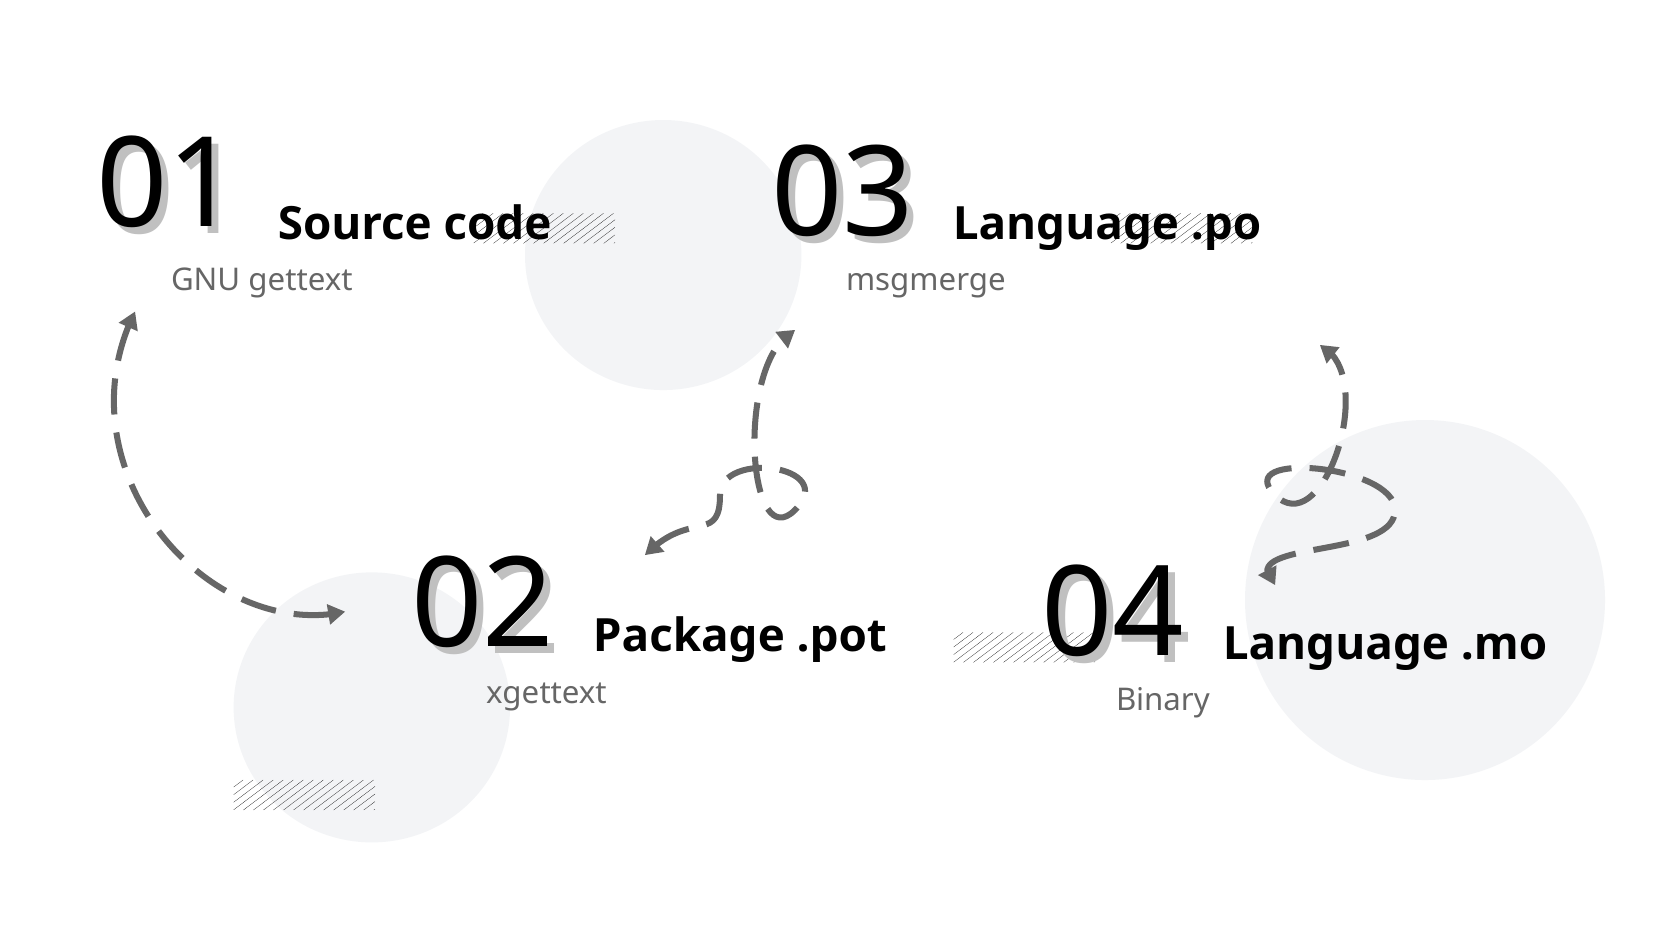

01
03
Source code
Language .po
GNU gettext
msgmerge
02
04
Package .pot
Language .mo
xgettext
Binary